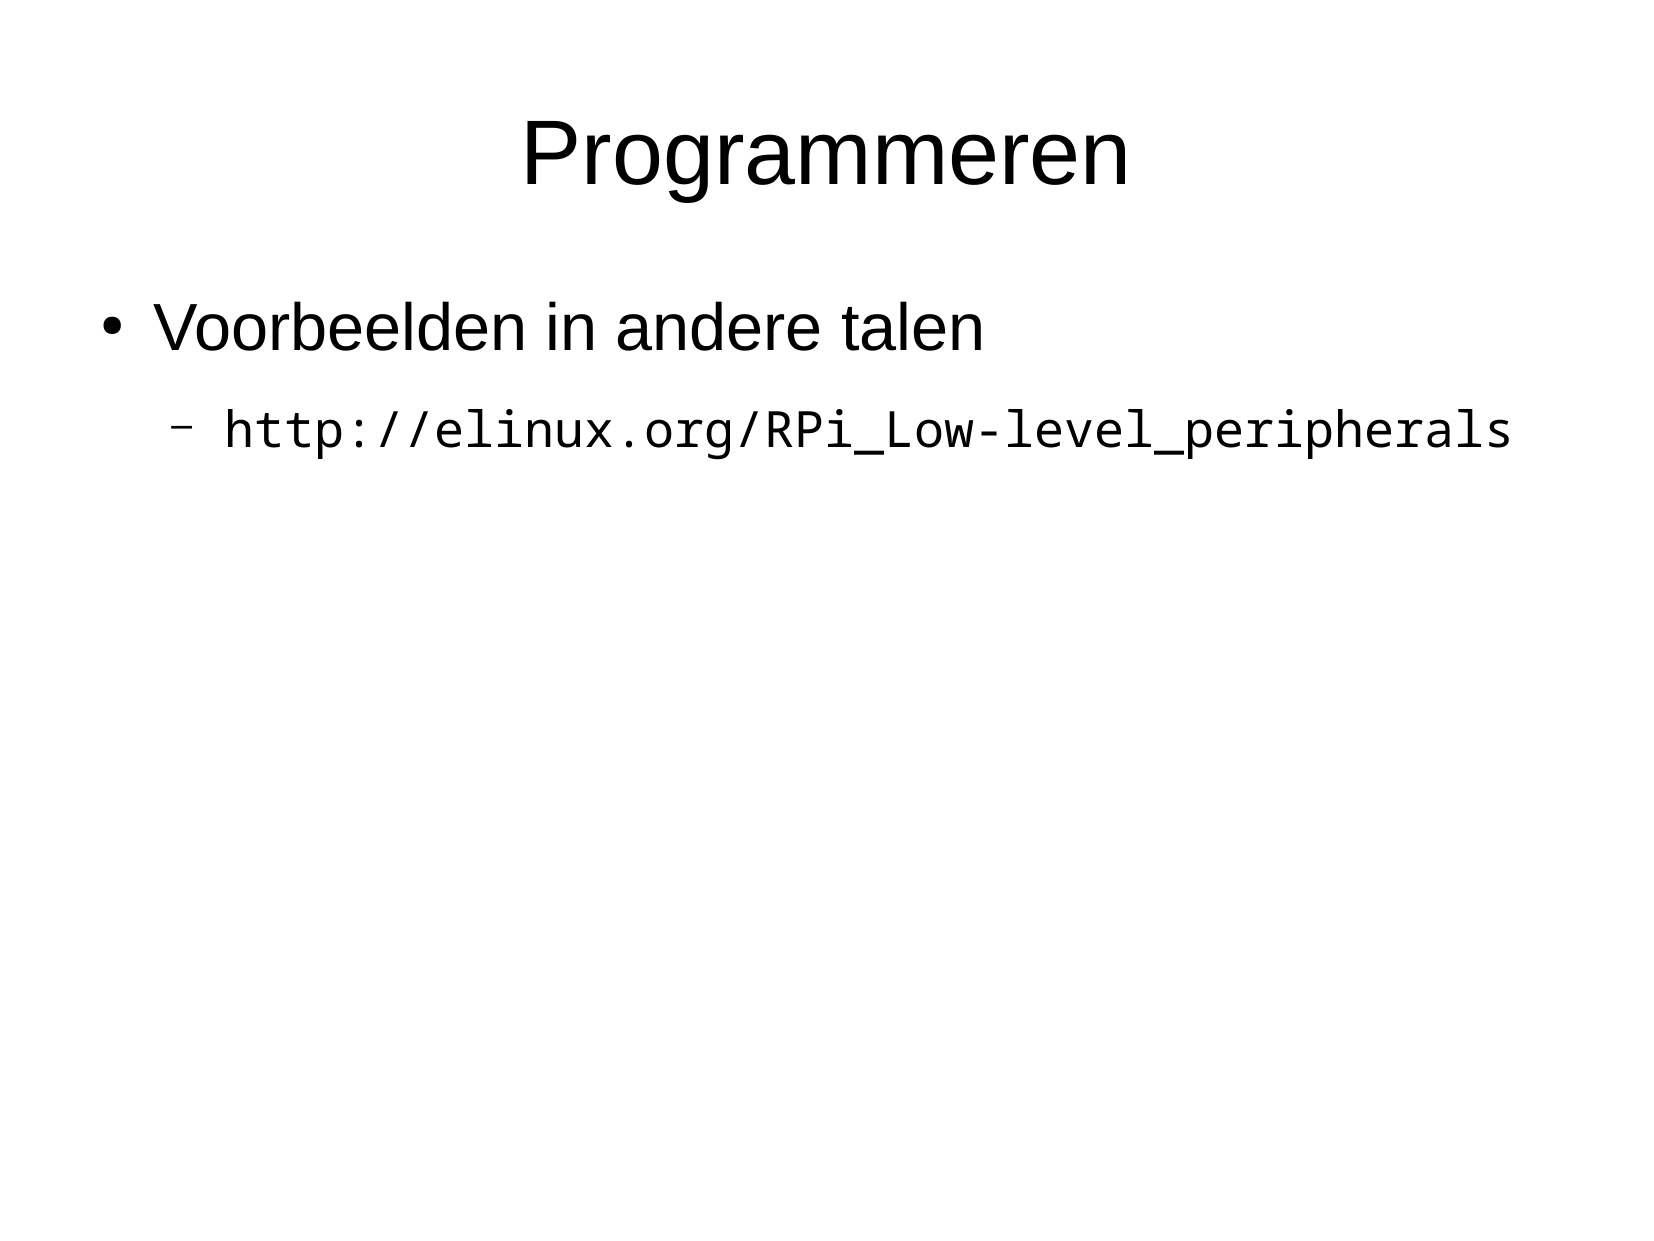

# Programmeren
Voorbeelden in andere talen
http://elinux.org/RPi_Low-level_peripherals